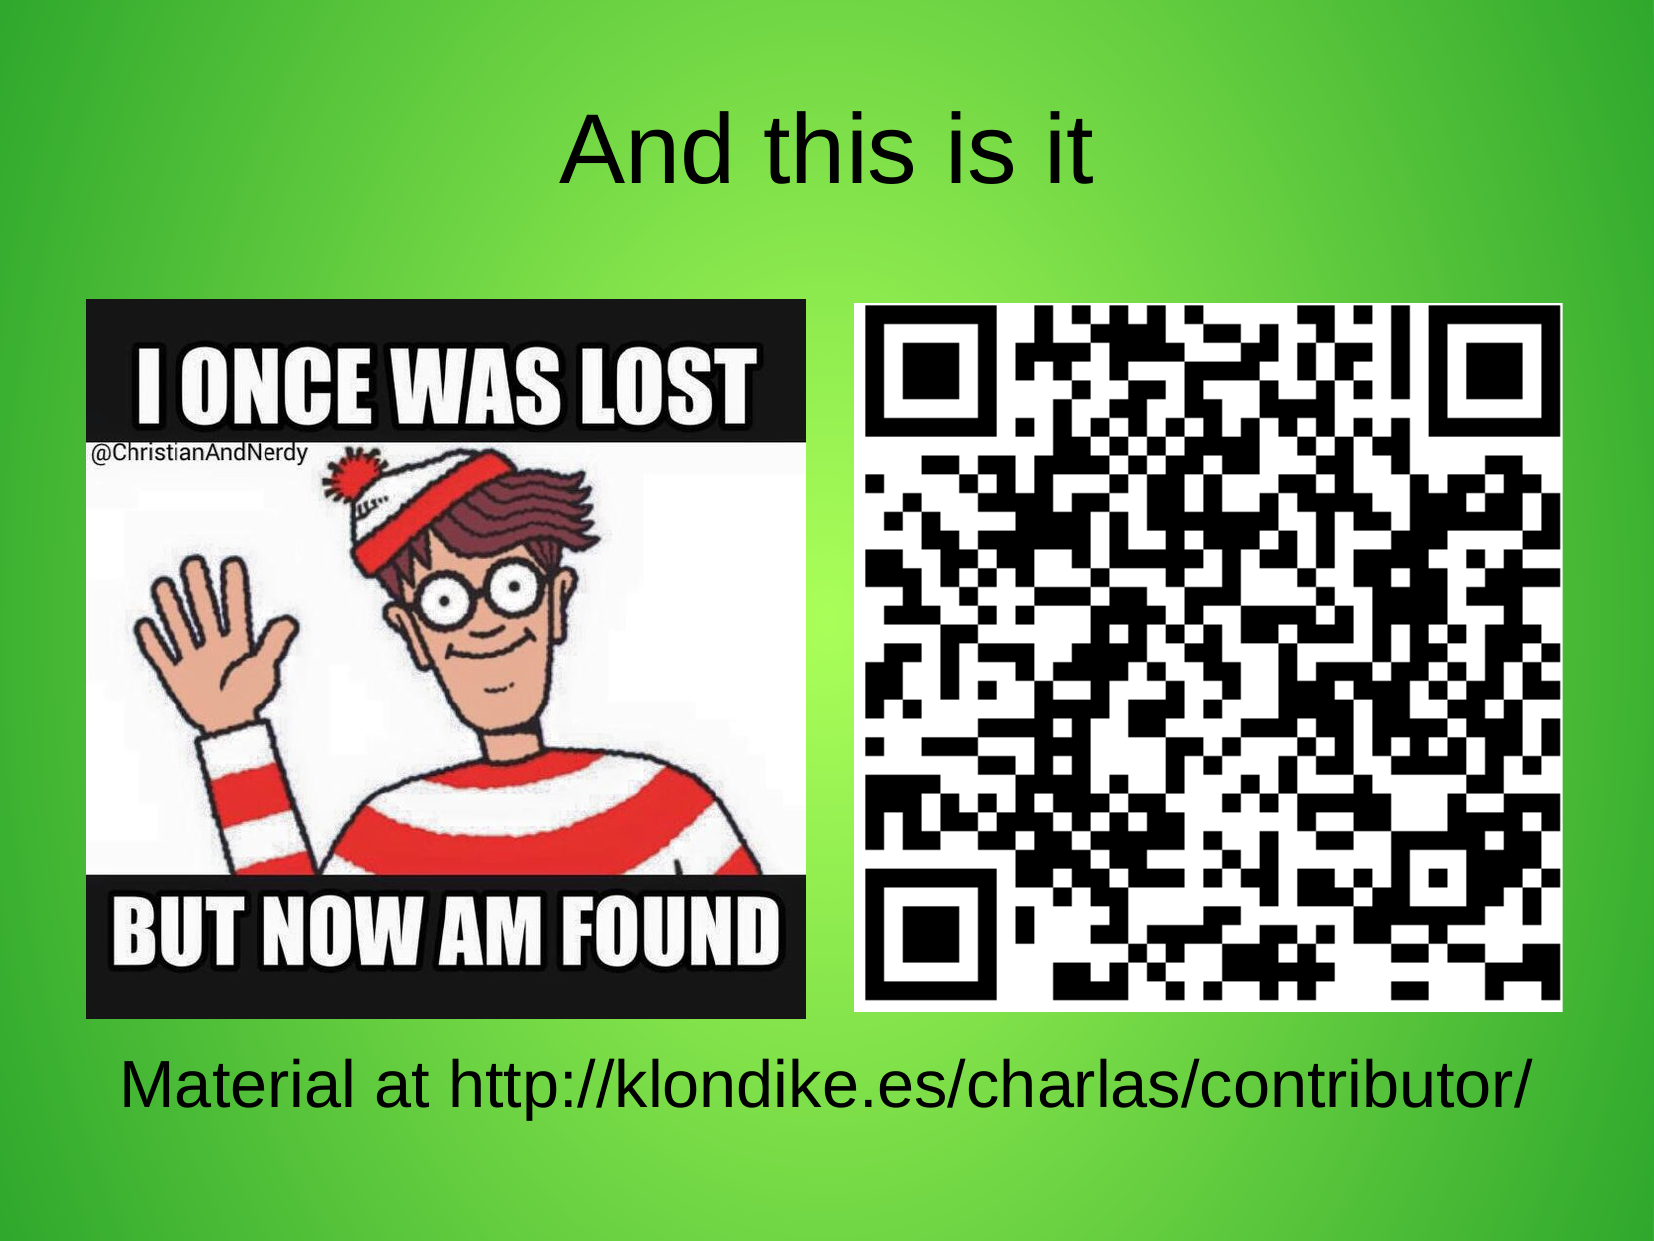

# And this is it
Material at http://klondike.es/charlas/contributor/